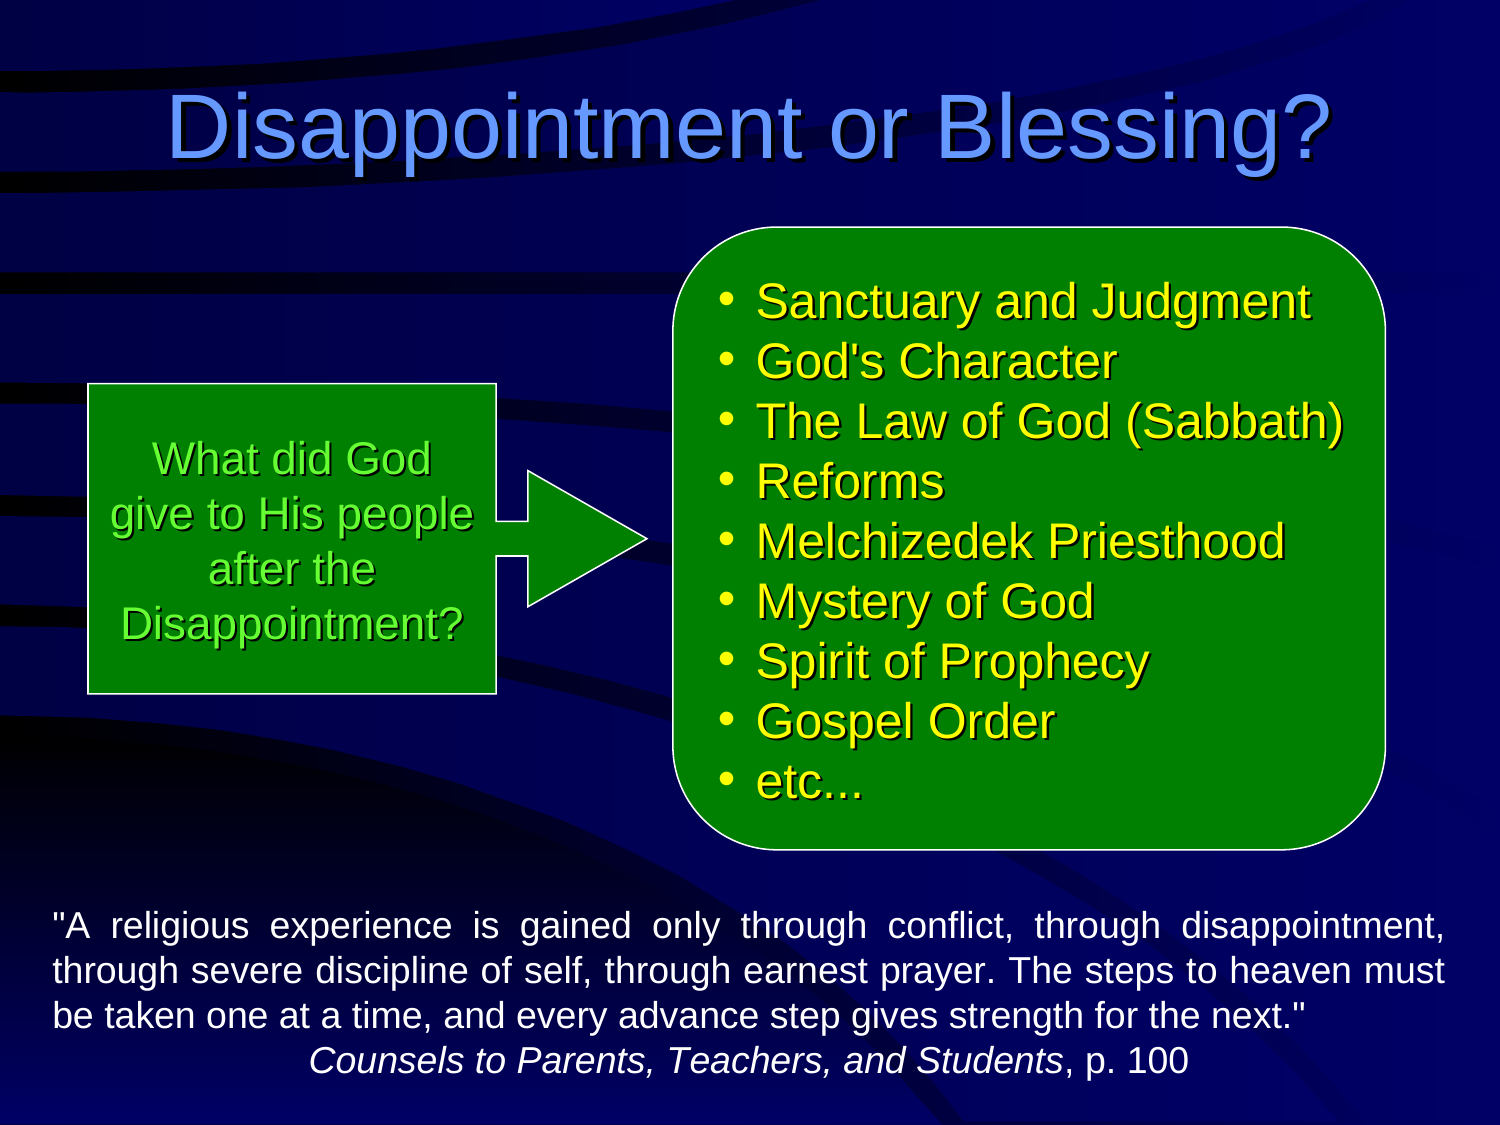

# Disappointment or Blessing?
Sanctuary and Judgment
God's Character
The Law of God (Sabbath)
Reforms
Melchizedek Priesthood
Mystery of God
Spirit of Prophecy
Gospel Order
etc...
What did God
give to His people
after the
Disappointment?
"A religious experience is gained only through conflict, through disappointment, through severe discipline of self, through earnest prayer. The steps to heaven must be taken one at a time, and every advance step gives strength for the next."
Counsels to Parents, Teachers, and Students, p. 100